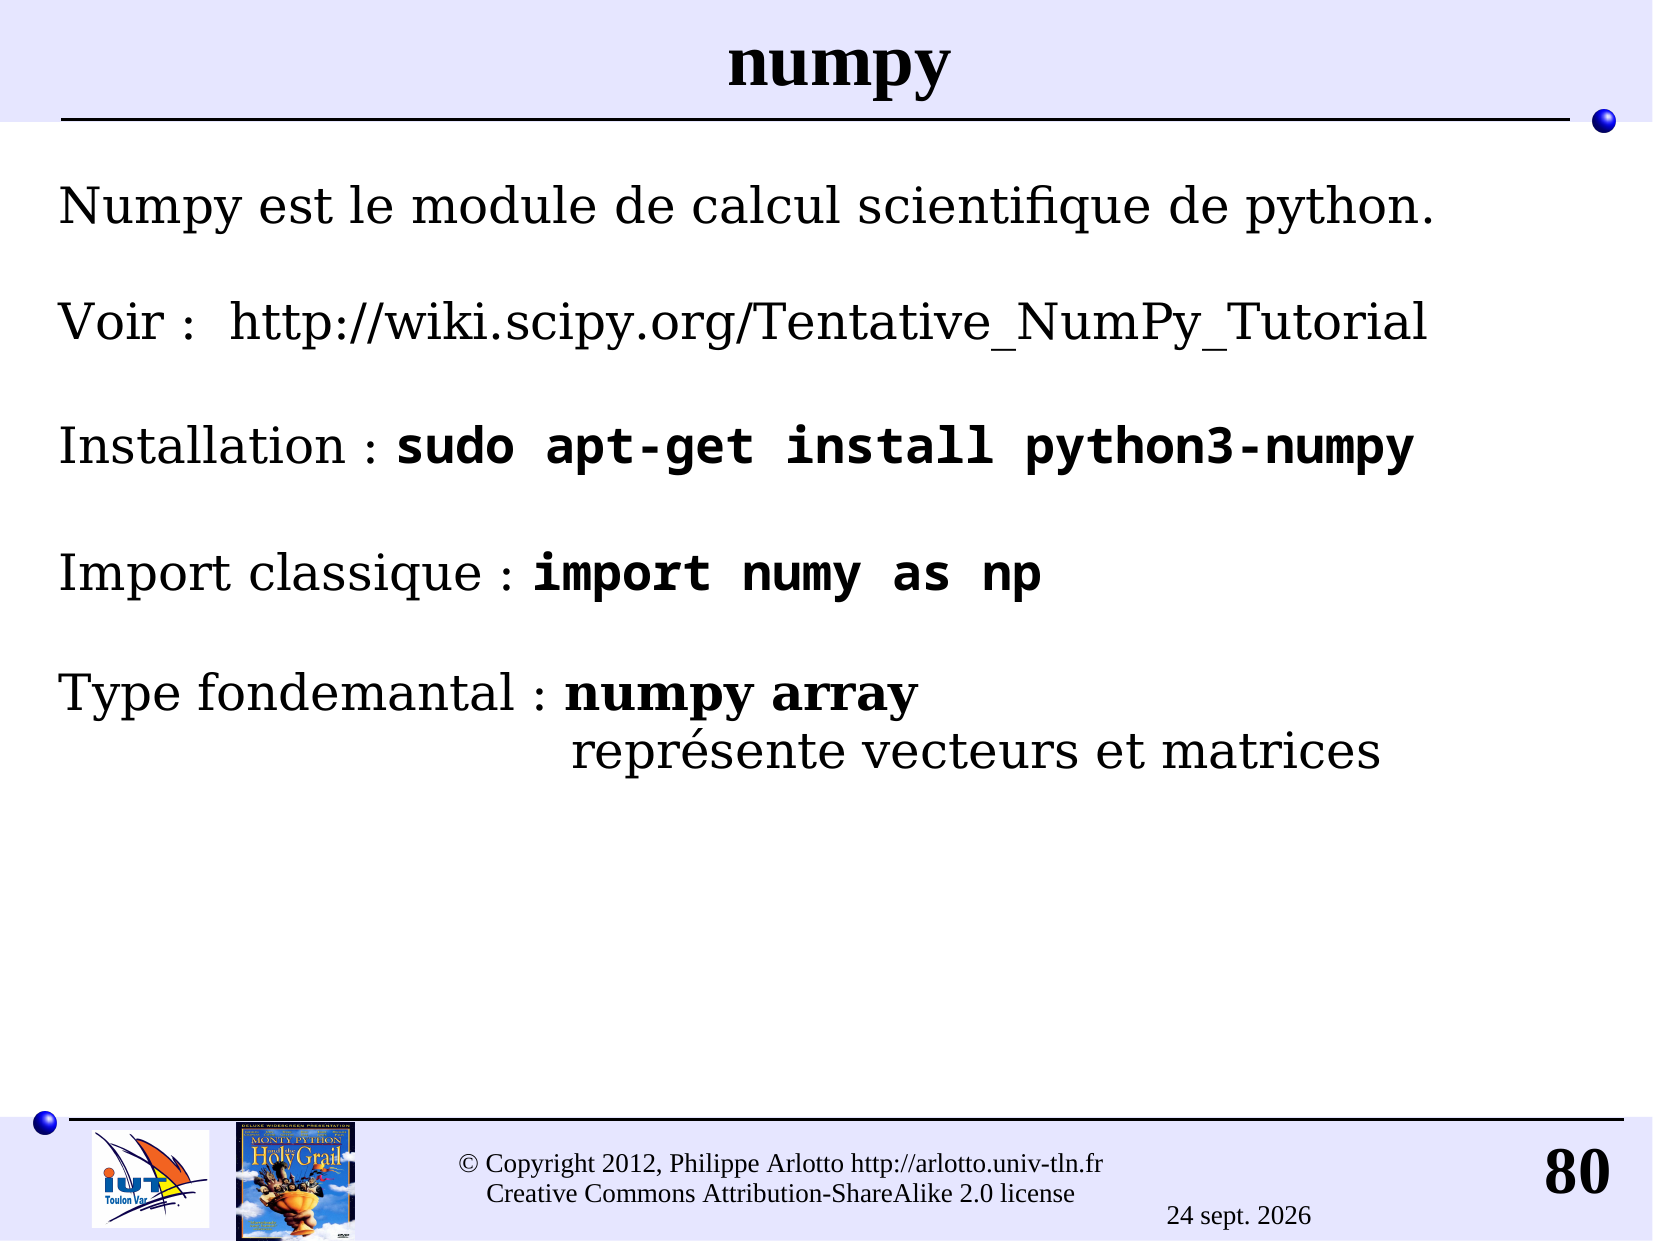

# numpy
Numpy est le module de calcul scientifique de python.
Voir : http://wiki.scipy.org/Tentative_NumPy_Tutorial
Installation : sudo apt-get install python3-numpy
Import classique : import numy as np
Type fondemantal : numpy array
 représente vecteurs et matrices